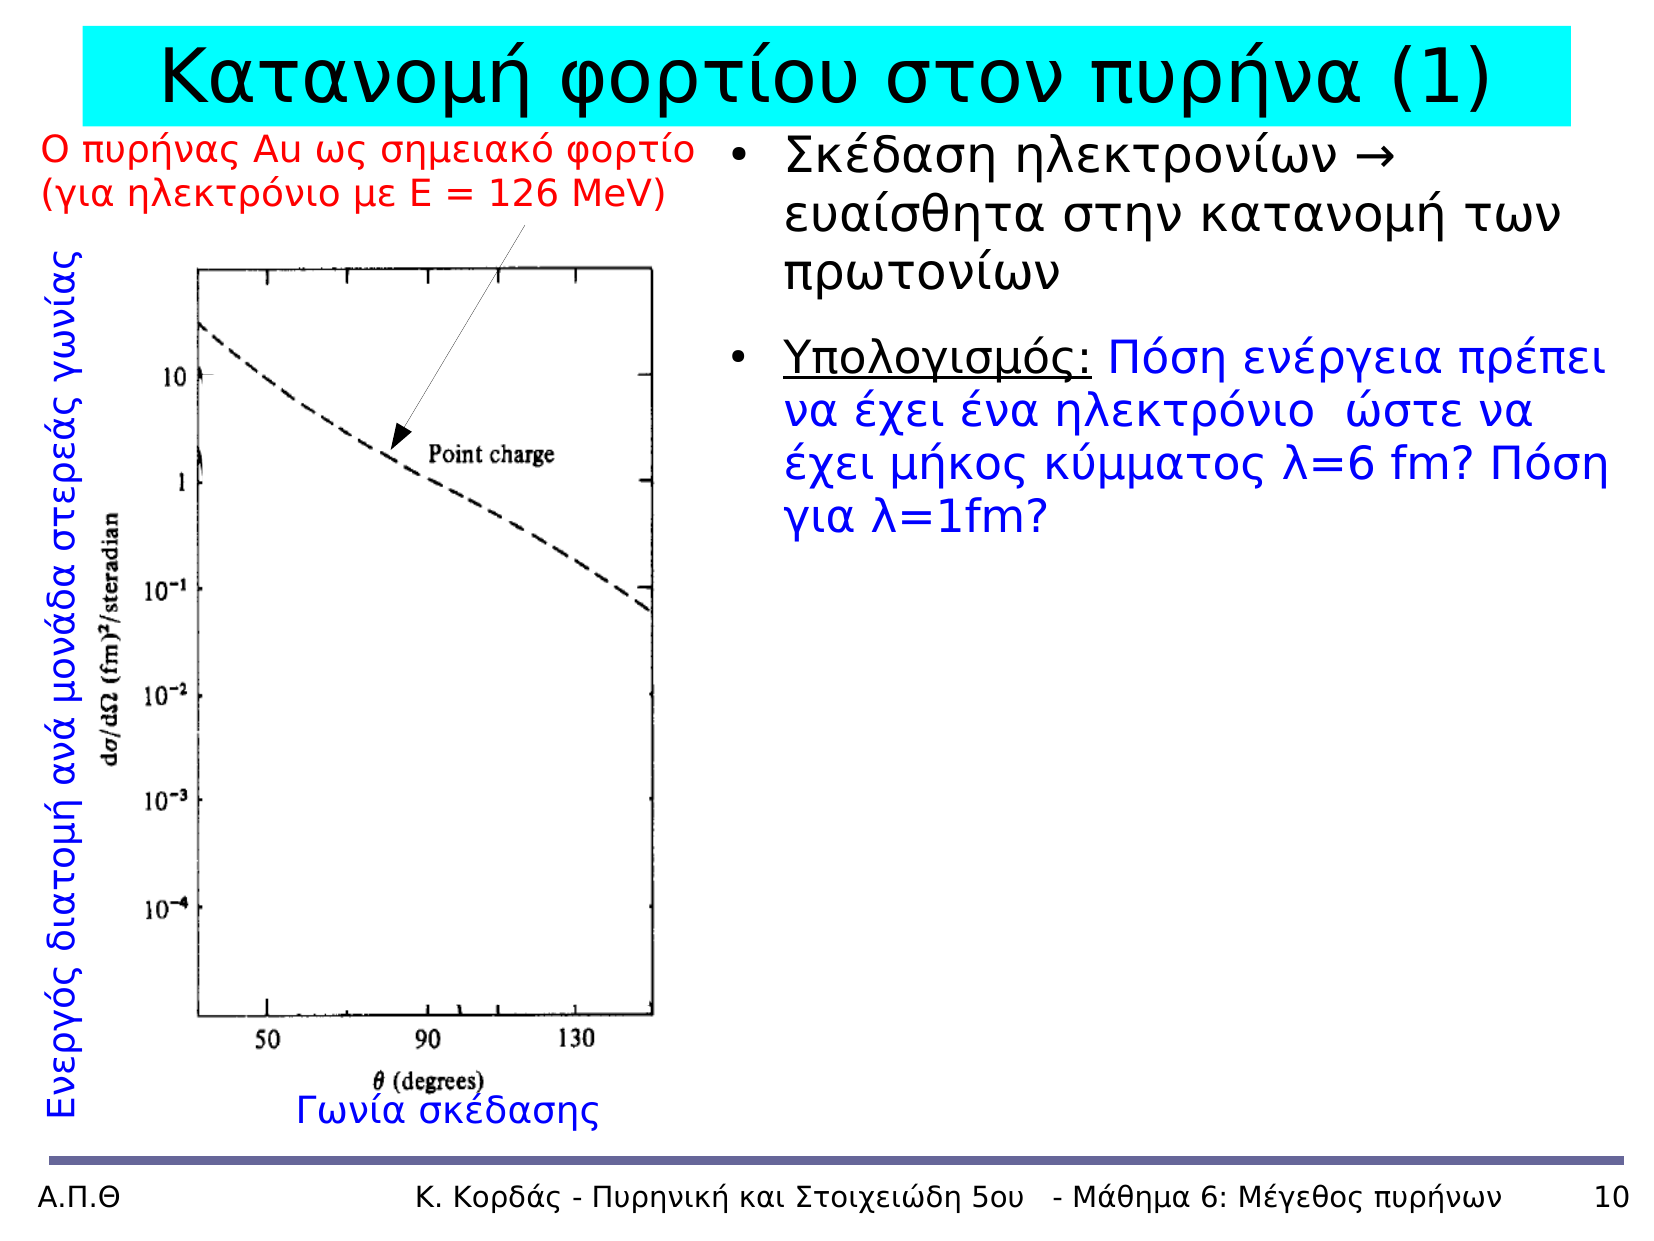

# Κατανομή φορτίου στον πυρήνα (1)
Ο πυρήνας Au ως σημειακό φορτίο
(για ηλεκτρόνιο με Ε = 126 MeV)
Σκέδαση ηλεκτρονίων → ευαίσθητα στην κατανομή των πρωτονίων
Υπολογισμός: Πόση ενέργεια πρέπει να έχει ένα ηλεκτρόνιο ώστε να έχει μήκος κύμματος λ=6 fm? Πόση για λ=1fm?
Ενεργός διατομή ανά μονάδα στερεάς γωνίας
Γωνία σκέδασης
Α.Π.Θ
Κ. Κορδάς - Πυρηνική και Στοιχειώδη 5ου - Μάθημα 6: Mέγεθος πυρήνων
10